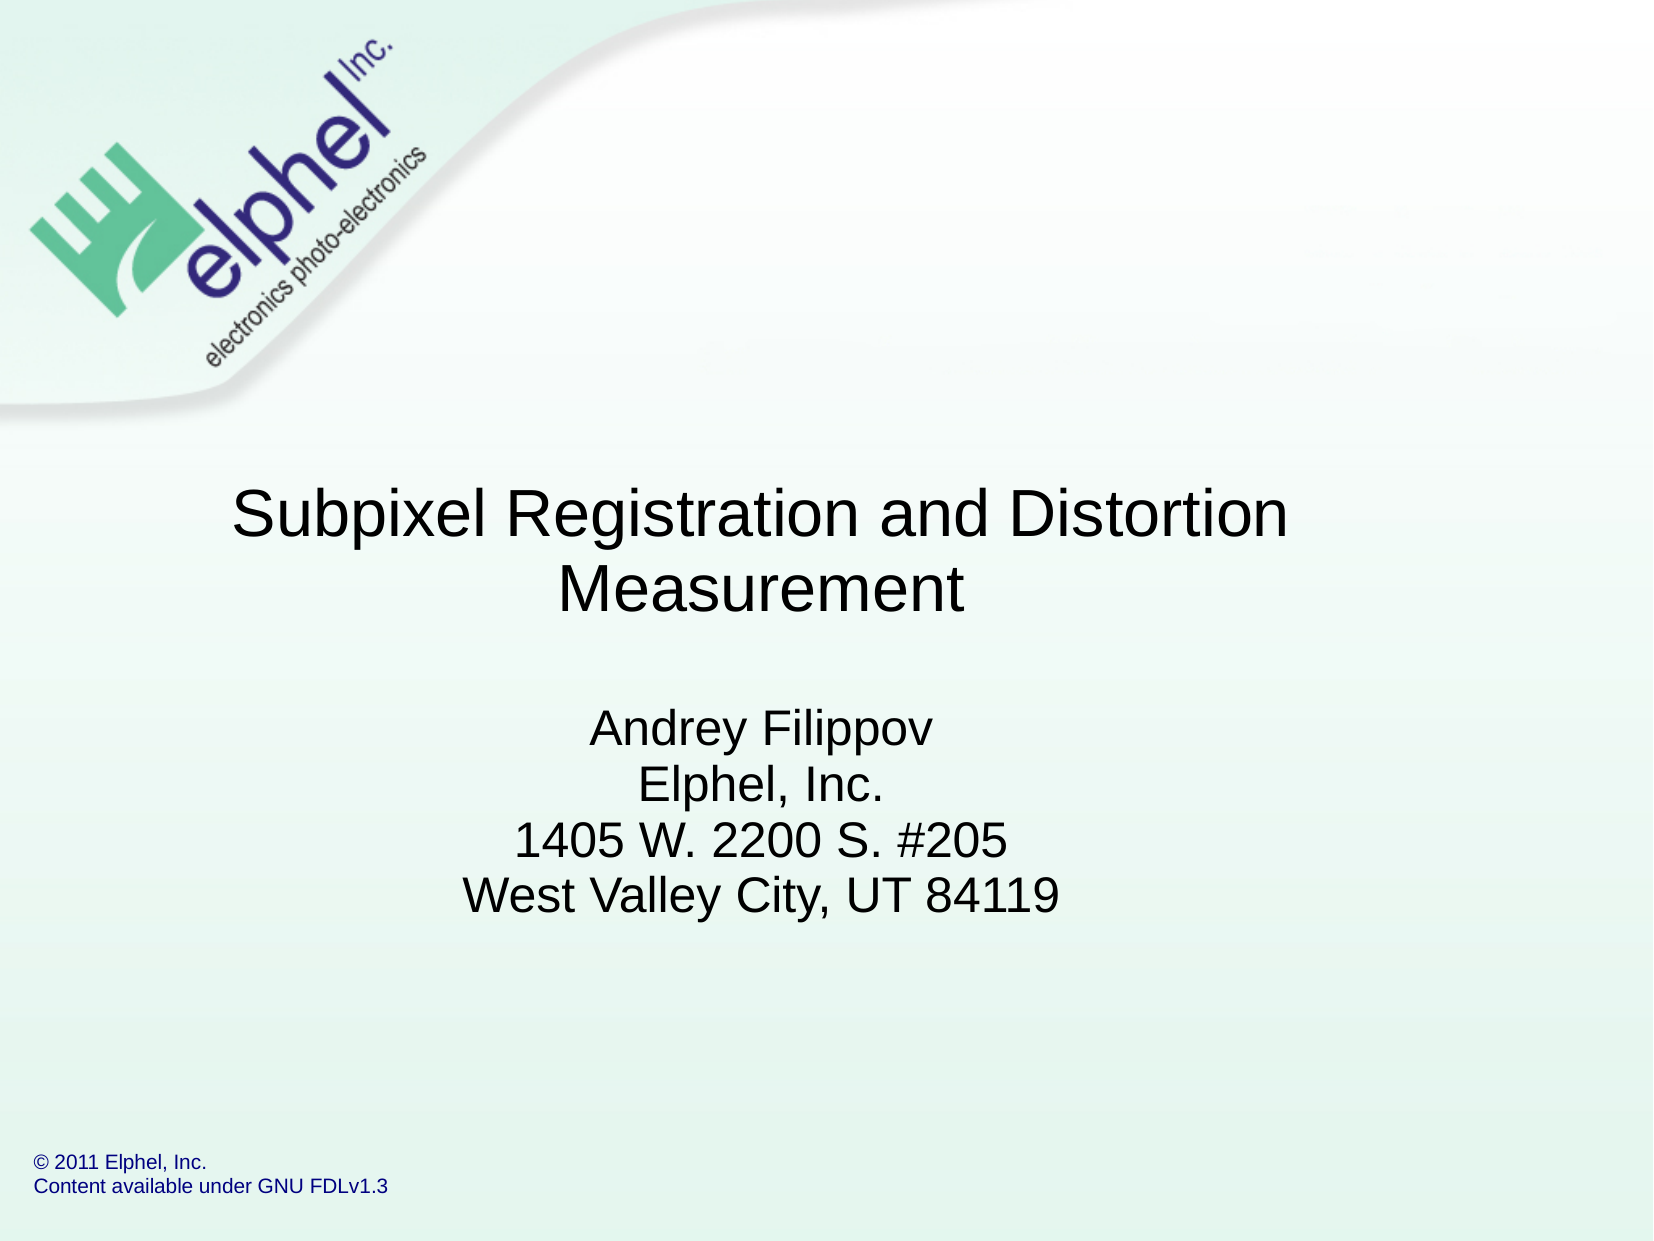

#
Subpixel Registration and Distortion Measurement
Andrey Filippov
Elphel, Inc.
1405 W. 2200 S. #205
West Valley City, UT 84119